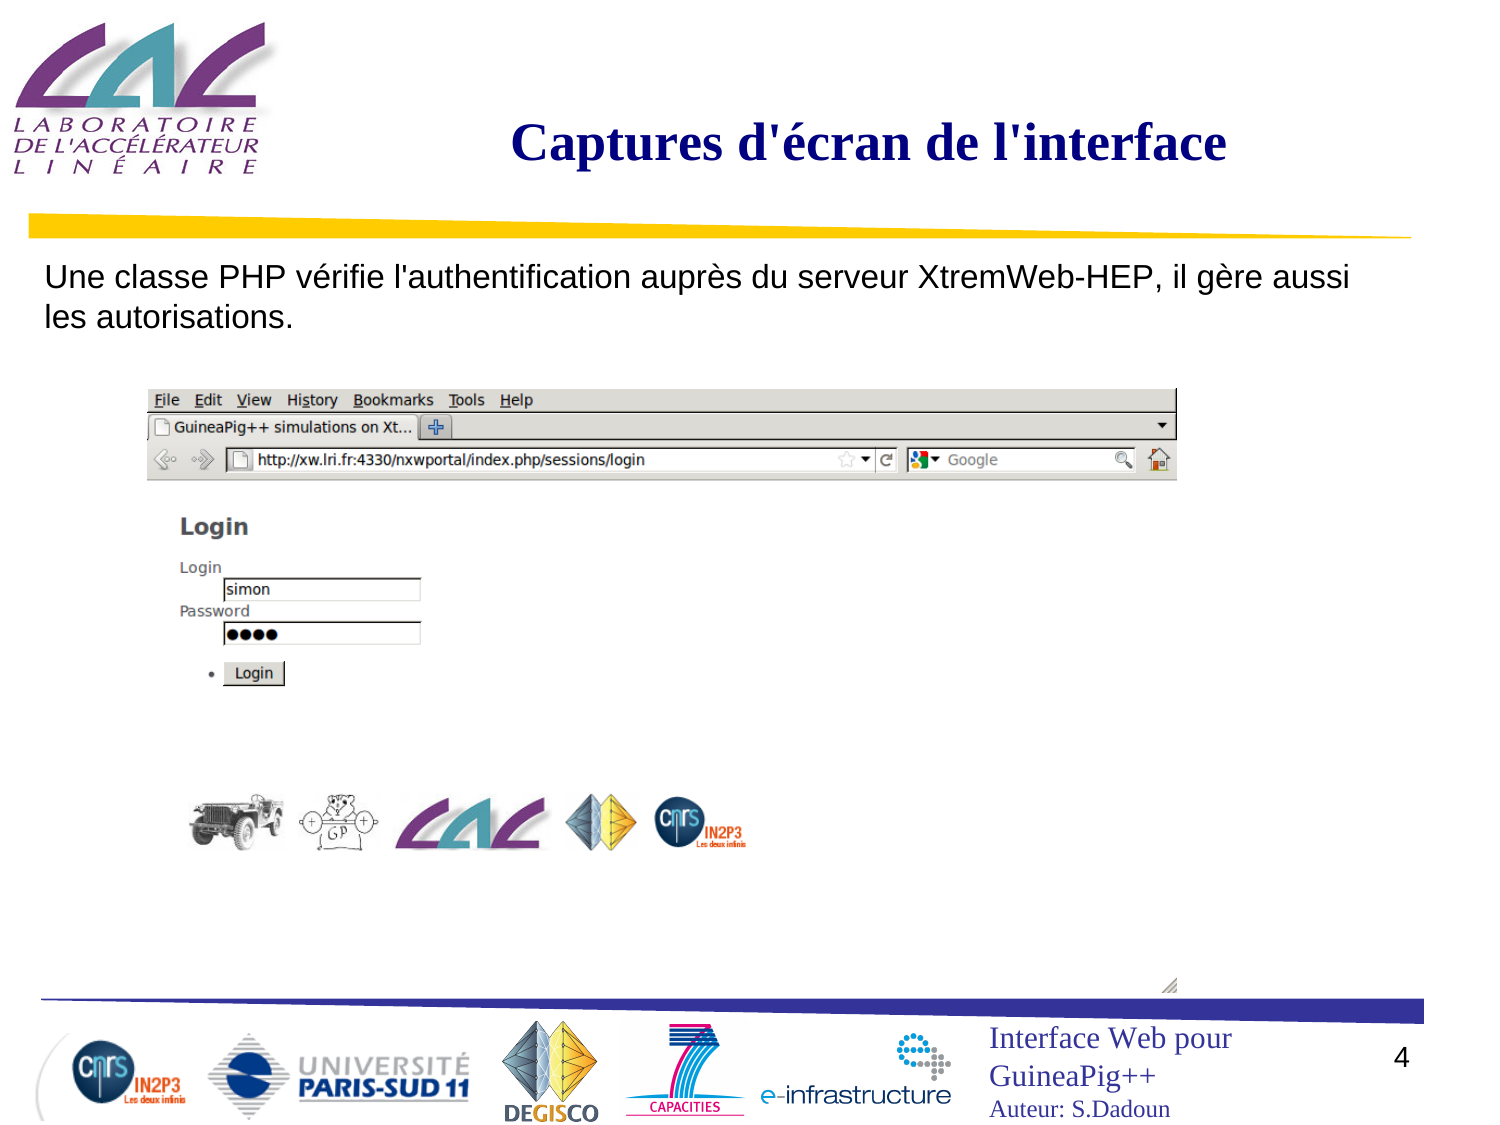

# Captures d'écran de l'interface
Une classe PHP vérifie l'authentification auprès du serveur XtremWeb-HEP, il gère aussi les autorisations.